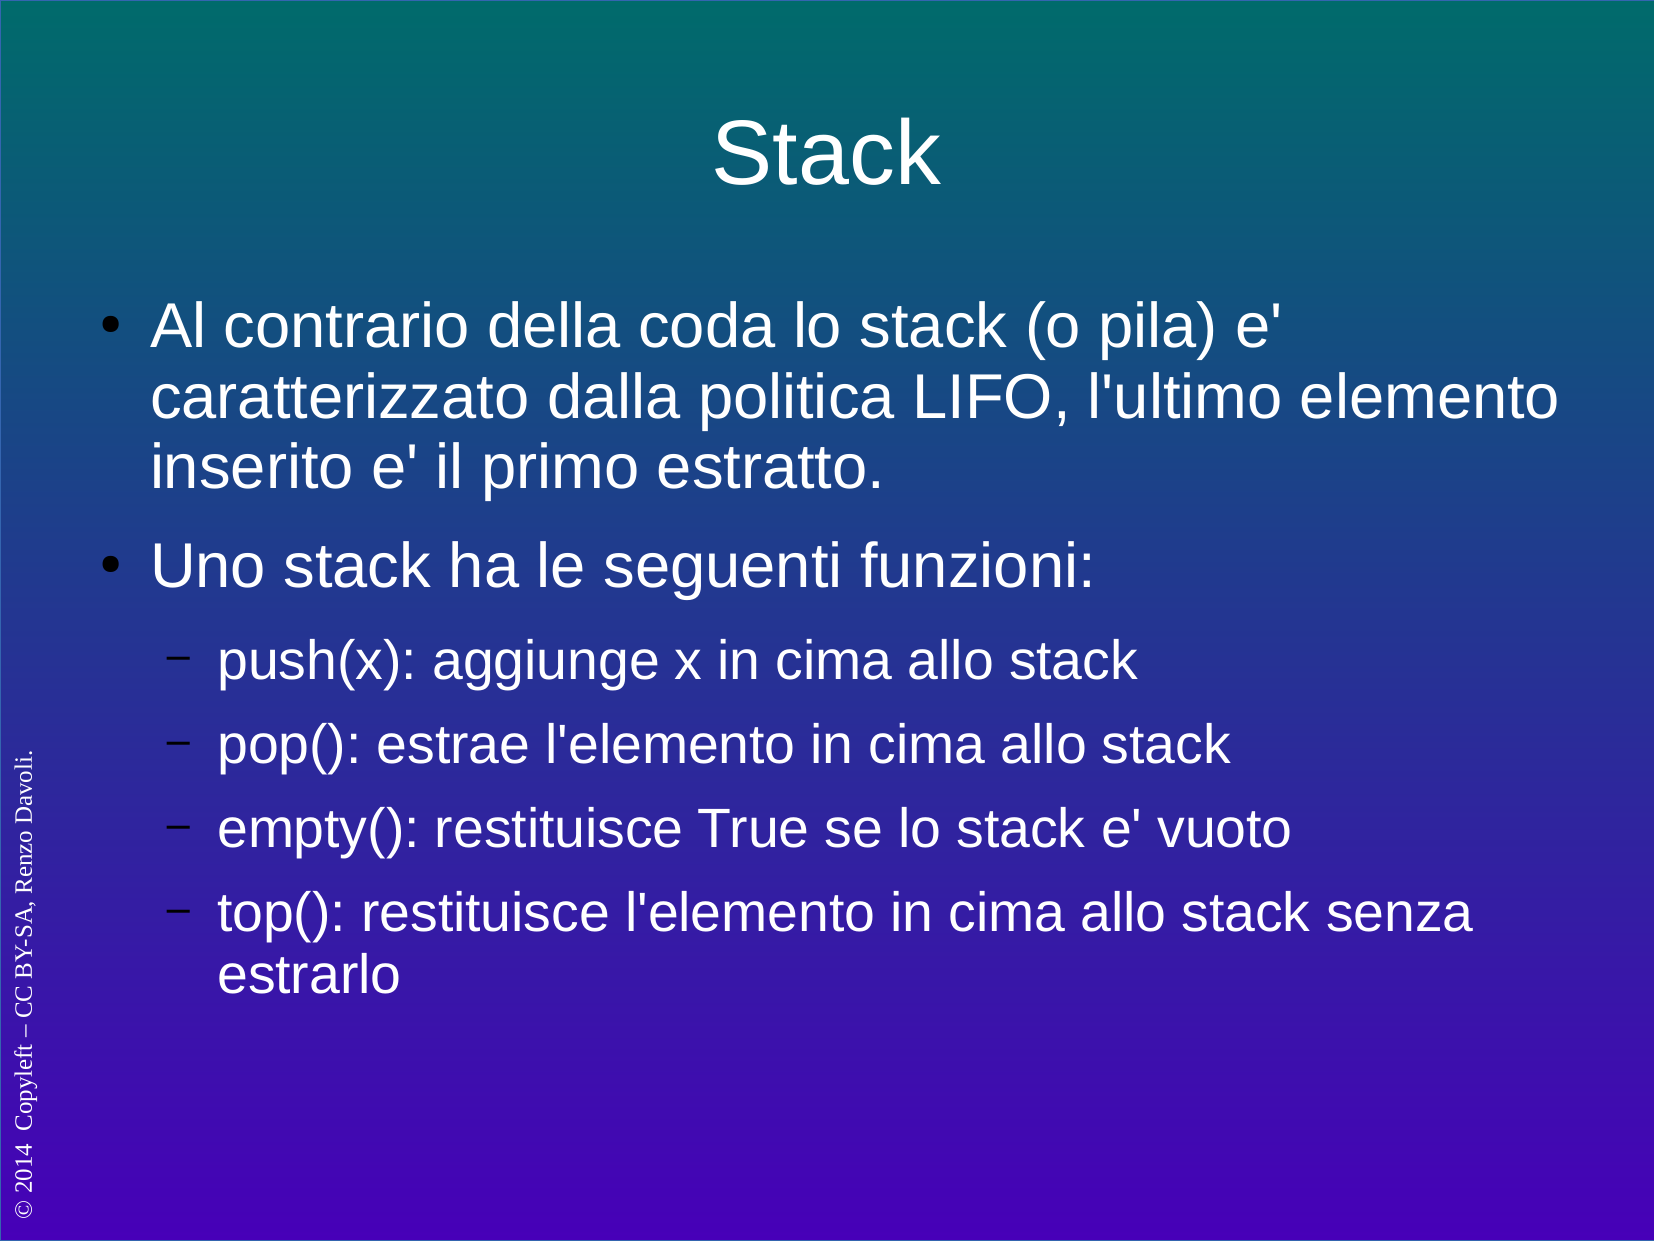

# Stack
Al contrario della coda lo stack (o pila) e' caratterizzato dalla politica LIFO, l'ultimo elemento inserito e' il primo estratto.
Uno stack ha le seguenti funzioni:
push(x): aggiunge x in cima allo stack
pop(): estrae l'elemento in cima allo stack
empty(): restituisce True se lo stack e' vuoto
top(): restituisce l'elemento in cima allo stack senza estrarlo